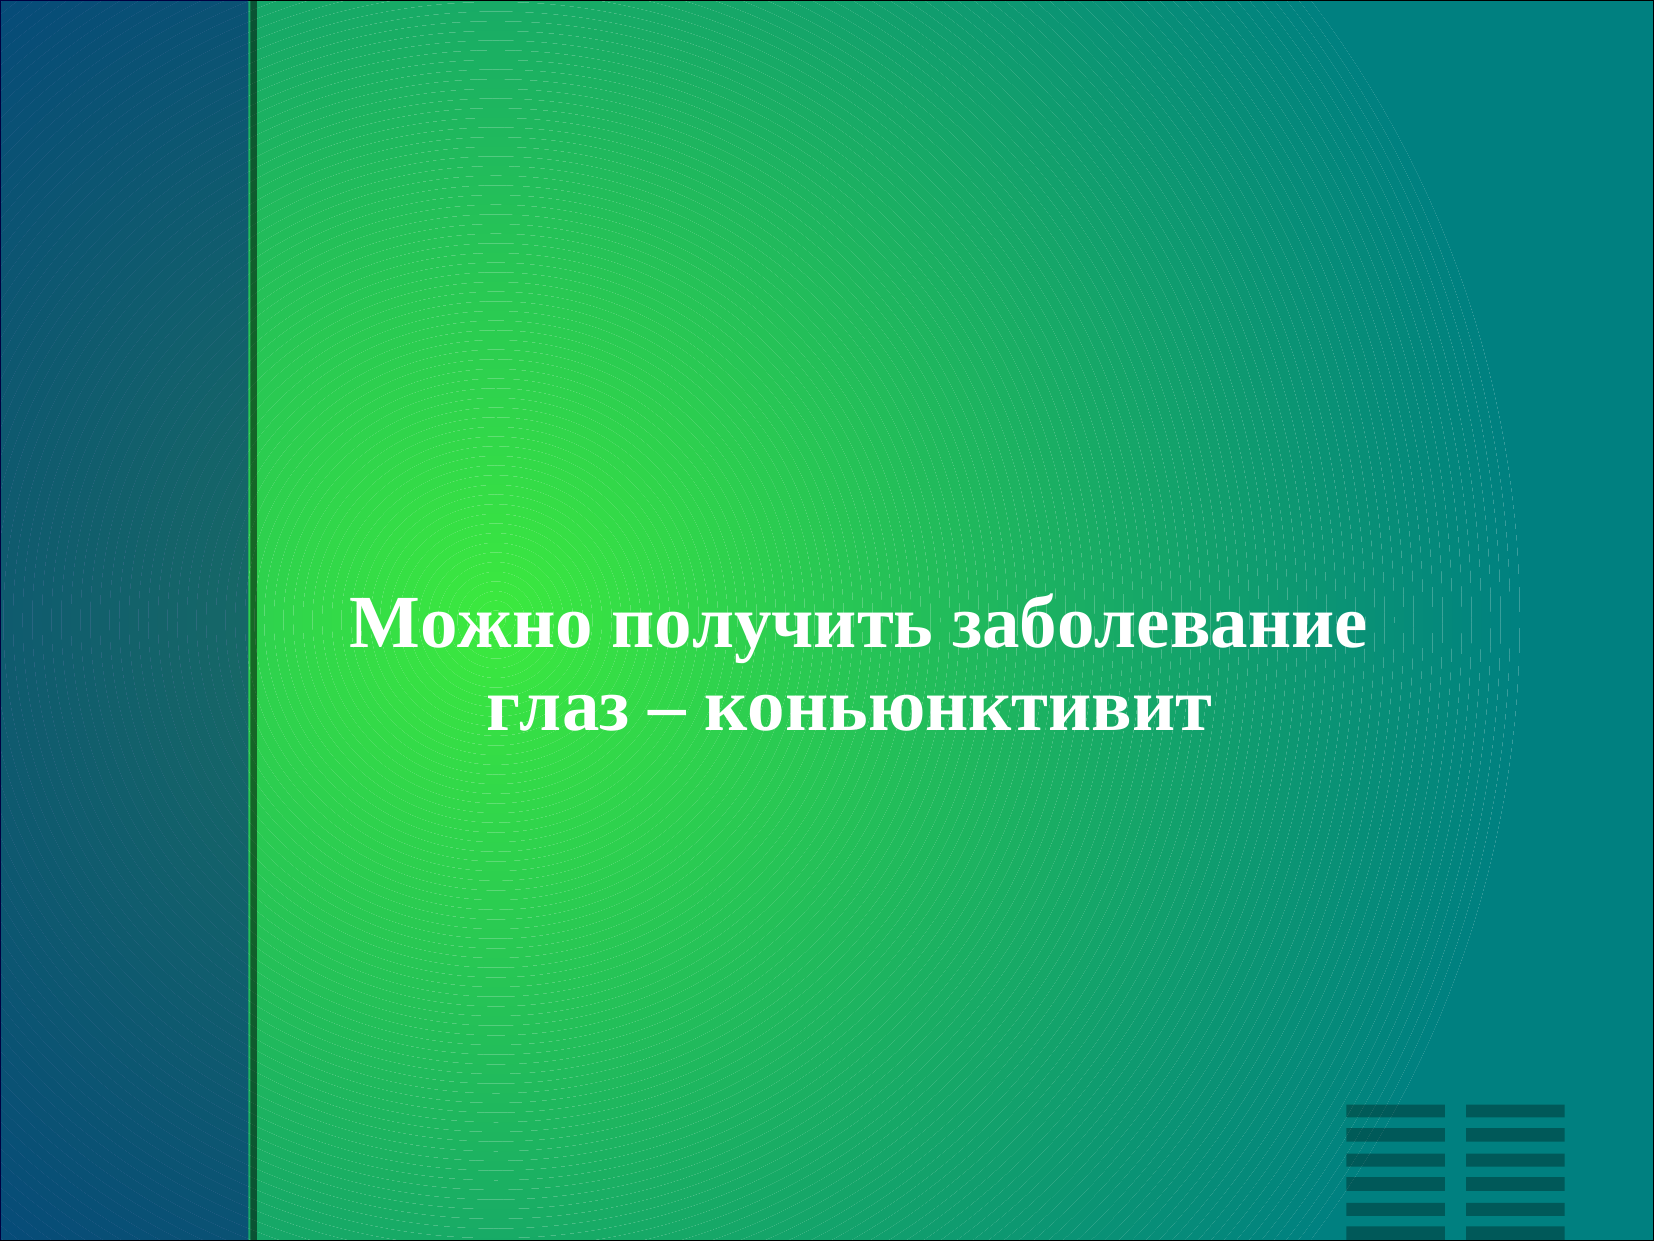

# Можно получить заболевание глаз – коньюнктивит